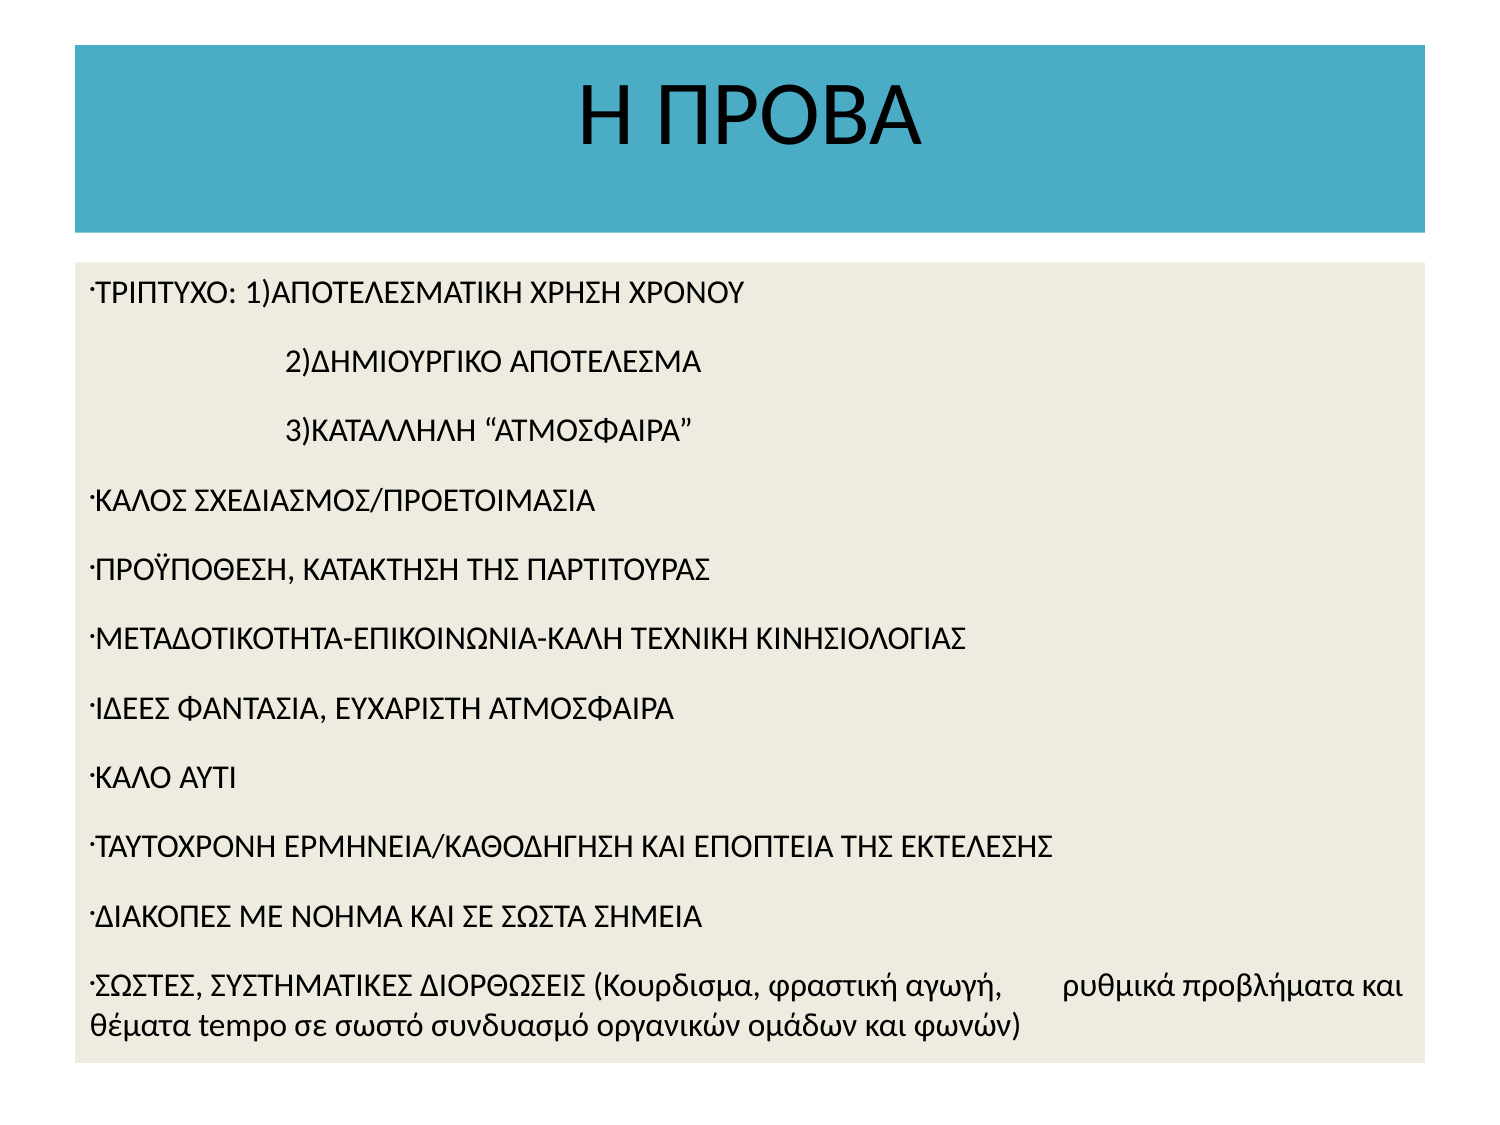

# Η ΠΡΟΒΑ
ΤΡΙΠΤΥΧΟ: 1)ΑΠΟΤΕΛΕΣΜΑΤΙΚΗ ΧΡΗΣΗ ΧΡΟΝΟΥ
 2)ΔΗΜΙΟΥΡΓΙΚΟ ΑΠΟΤΕΛΕΣΜΑ
 3)ΚΑΤΑΛΛΗΛΗ “ΑΤΜΟΣΦΑΙΡΑ”
ΚΑΛΟΣ ΣΧΕΔΙΑΣΜΟΣ/ΠΡΟΕΤΟΙΜΑΣΙΑ
ΠΡΟΫΠΟΘΕΣΗ, ΚΑΤΑΚΤΗΣΗ ΤΗΣ ΠΑΡΤΙΤΟΥΡΑΣ
ΜΕΤΑΔΟΤΙΚΟΤΗΤΑ-ΕΠΙΚΟΙΝΩΝΙΑ-ΚΑΛΗ ΤΕΧΝΙΚΗ ΚΙΝΗΣΙΟΛΟΓΙΑΣ
ΙΔΕΕΣ ΦΑΝΤΑΣΙΑ, ΕΥΧΑΡΙΣΤΗ ΑΤΜΟΣΦΑΙΡΑ
ΚΑΛΟ ΑΥΤΙ
ΤΑΥΤΟΧΡΟΝΗ ΕΡΜΗΝΕΙΑ/ΚΑΘΟΔΗΓΗΣΗ ΚΑΙ ΕΠΟΠΤΕΙΑ ΤΗΣ ΕΚΤΕΛΕΣΗΣ
ΔΙΑΚΟΠΕΣ ΜΕ ΝΟΗΜΑ ΚΑΙ ΣΕ ΣΩΣΤΑ ΣΗΜΕΙΑ
ΣΩΣΤΕΣ, ΣΥΣΤΗΜΑΤΙΚΕΣ ΔΙΟΡΘΩΣΕΙΣ (Κουρδισμα, φραστική αγωγή, ρυθμικά προβλήματα και θέματα tempo σε σωστό συνδυασμό οργανικών ομάδων και φωνών)